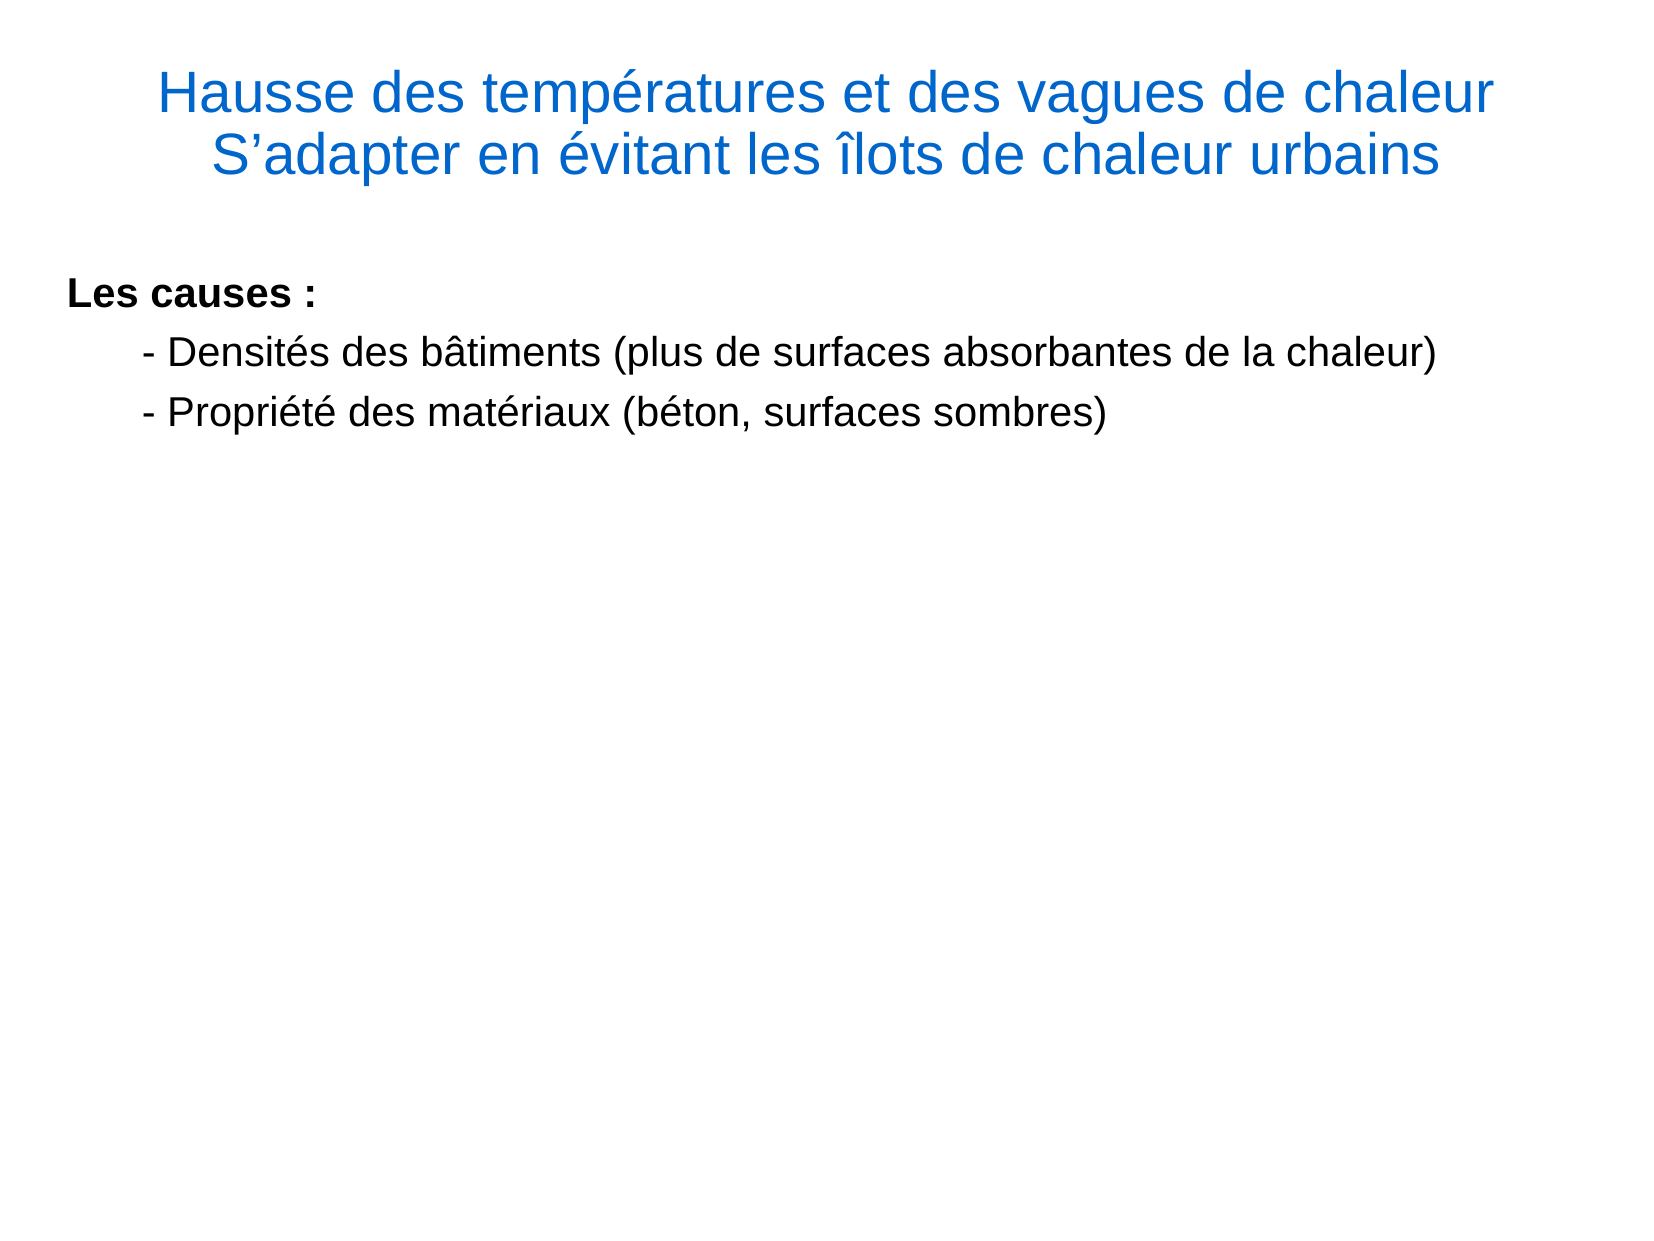

# Hausse des températures et des vagues de chaleur S’adapter en évitant les îlots de chaleur urbains
Les causes :
	- Densités des bâtiments (plus de surfaces absorbantes de la chaleur)
	- Propriété des matériaux (béton, surfaces sombres)